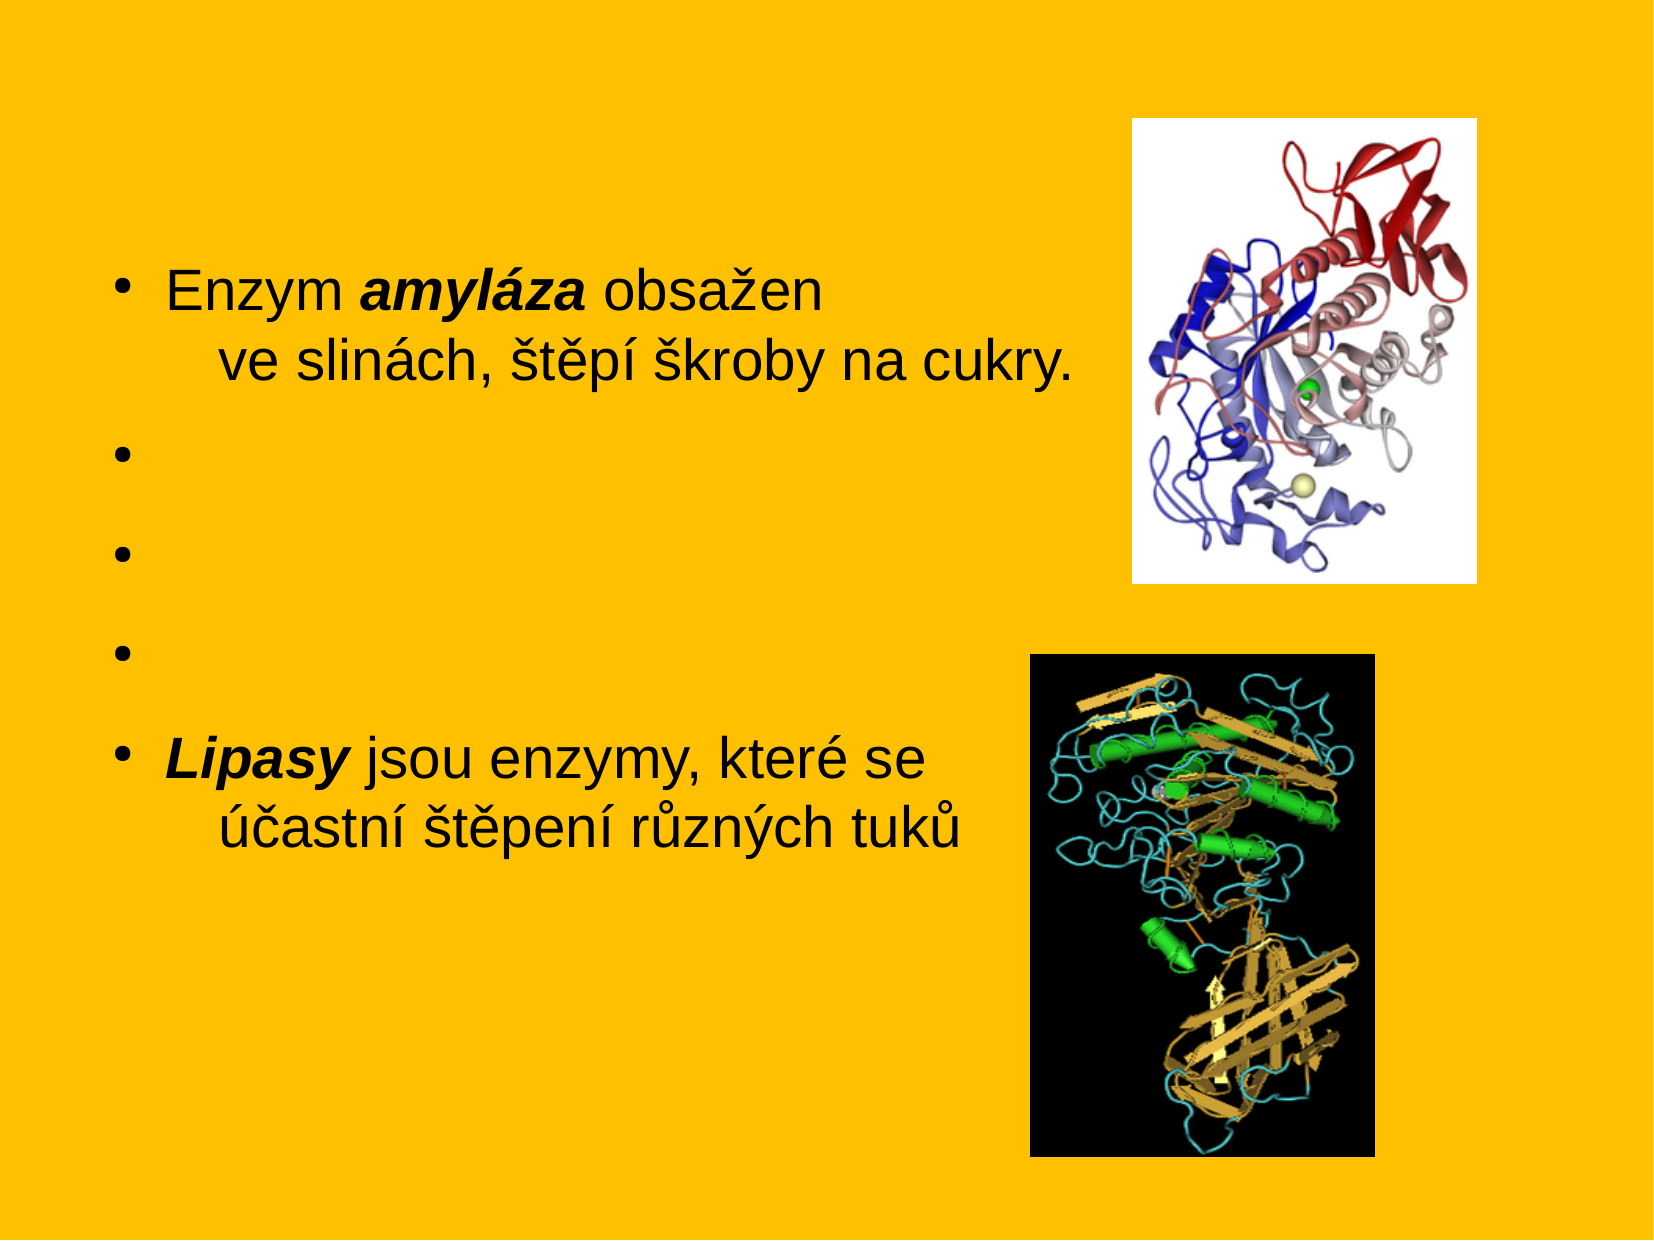

# Enzym amyláza obsažen ve slinách, štěpí škroby na cukry.
Lipasy jsou enzymy, které se účastní štěpení různých tuků